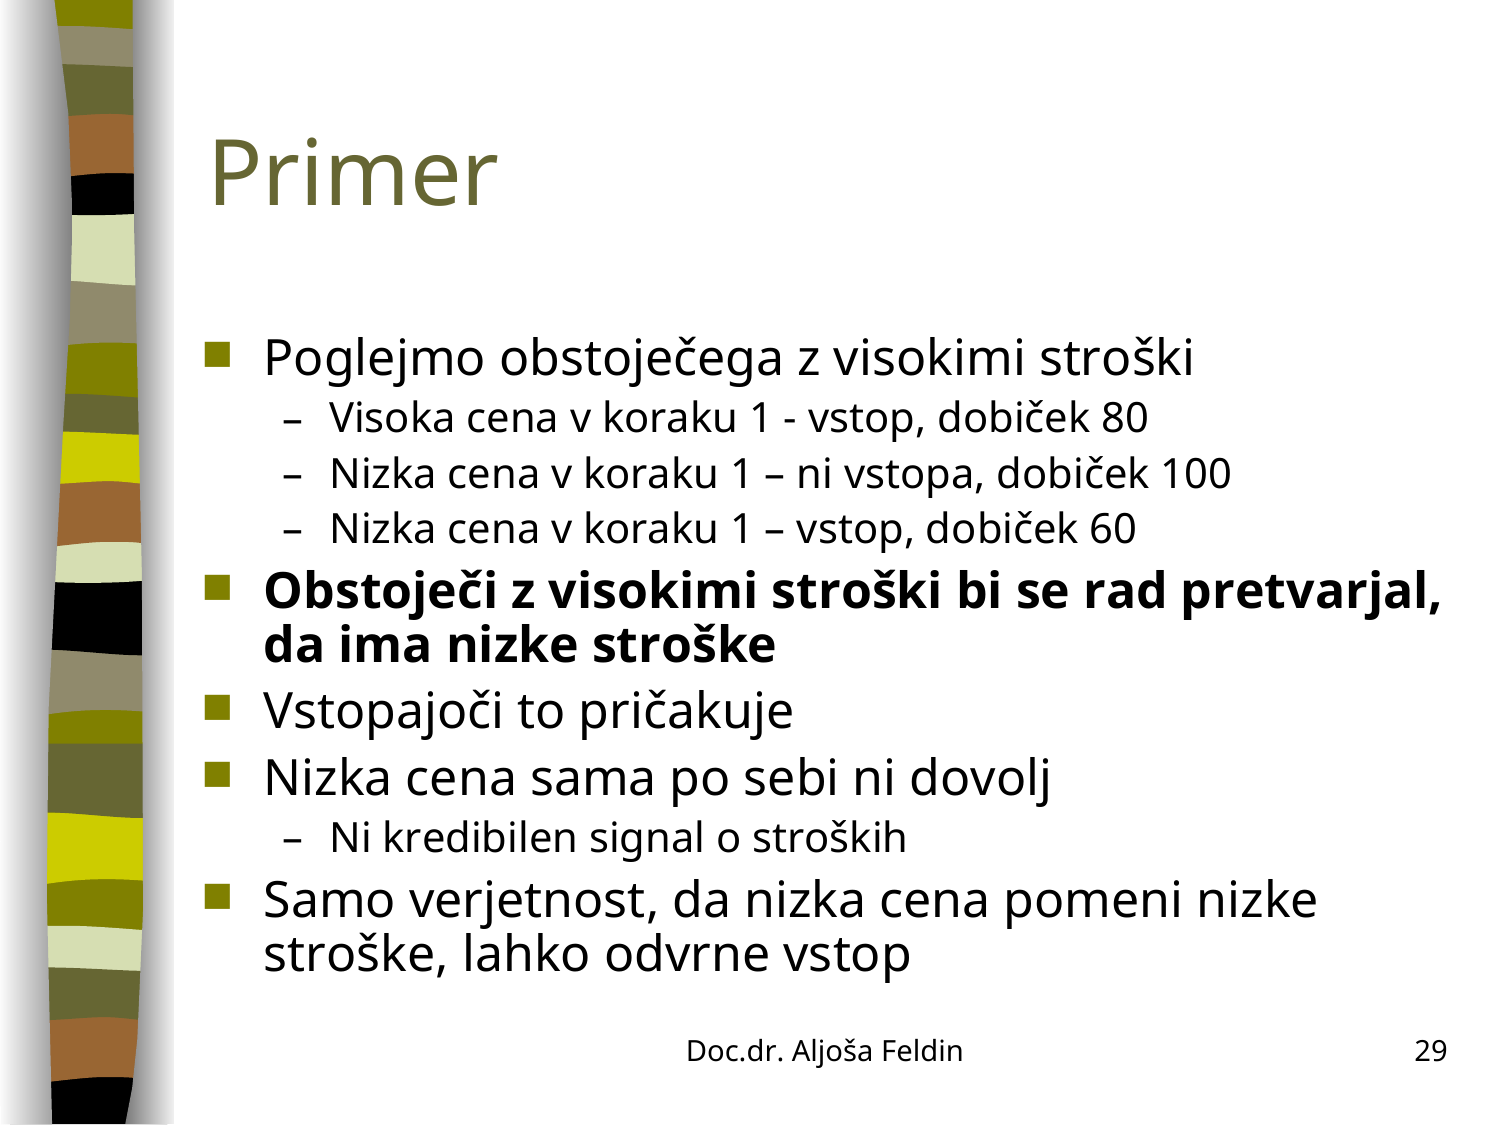

# Primer
Poglejmo obstoječega z visokimi stroški
Visoka cena v koraku 1 - vstop, dobiček 80
Nizka cena v koraku 1 – ni vstopa, dobiček 100
Nizka cena v koraku 1 – vstop, dobiček 60
Obstoječi z visokimi stroški bi se rad pretvarjal, da ima nizke stroške
Vstopajoči to pričakuje
Nizka cena sama po sebi ni dovolj
Ni kredibilen signal o stroških
Samo verjetnost, da nizka cena pomeni nizke stroške, lahko odvrne vstop
Doc.dr. Aljoša Feldin